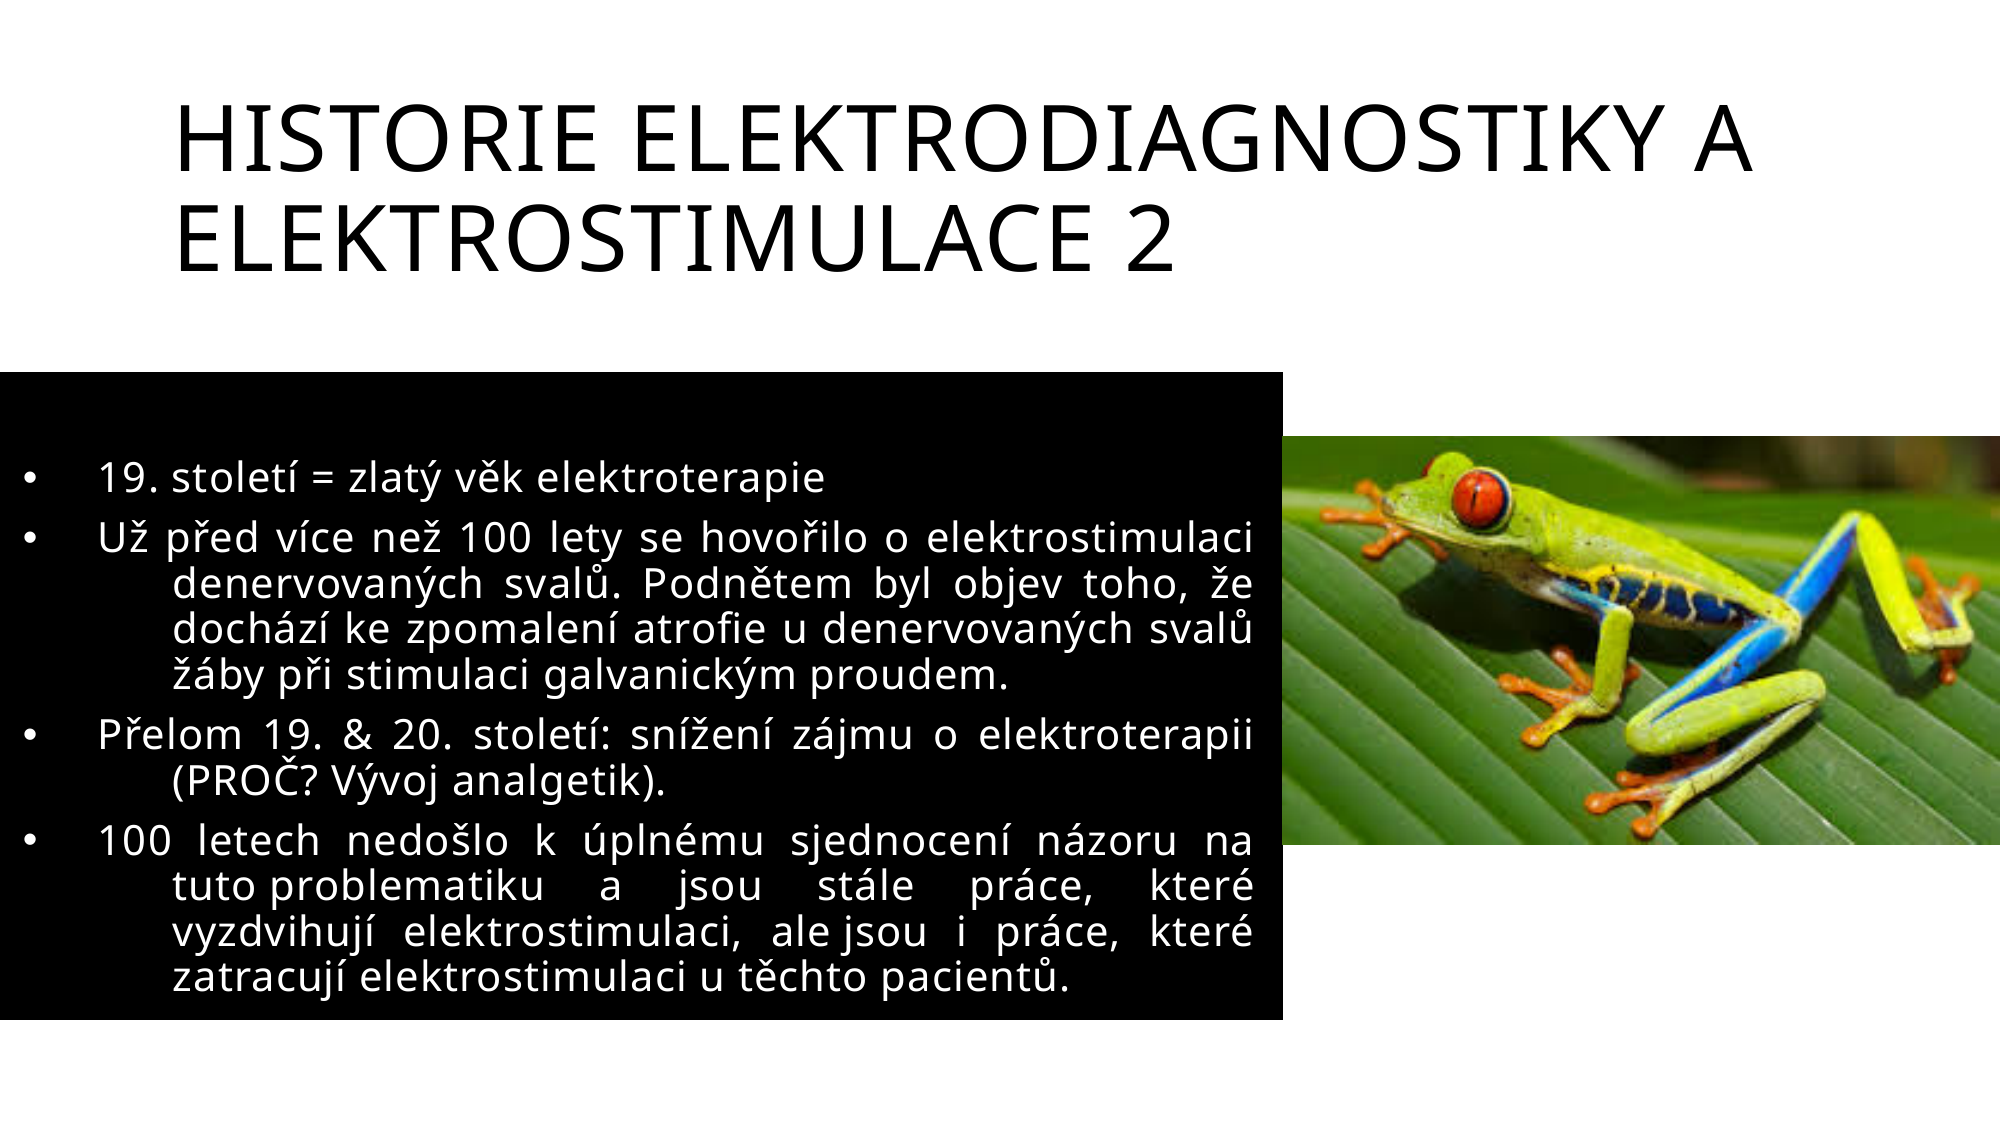

# HISTORIE ELEKTRODIAGNOSTIKY A ELEKTROSTIMULACE 2
19. století = zlatý věk elektroterapie
Už před více než 100 lety se hovořilo o elektrostimulaci denervovaných svalů. Podnětem byl objev toho, že dochází ke zpomalení atrofie u denervovaných svalů žáby při stimulaci galvanickým proudem.
Přelom 19. & 20. století: snížení zájmu o elektroterapii (PROČ? Vývoj analgetik).
100 letech nedošlo k úplnému sjednocení názoru na tuto problematiku a jsou stále práce, které vyzdvihují elektrostimulaci, ale jsou i práce, které zatracují elektrostimulaci u těchto pacientů.